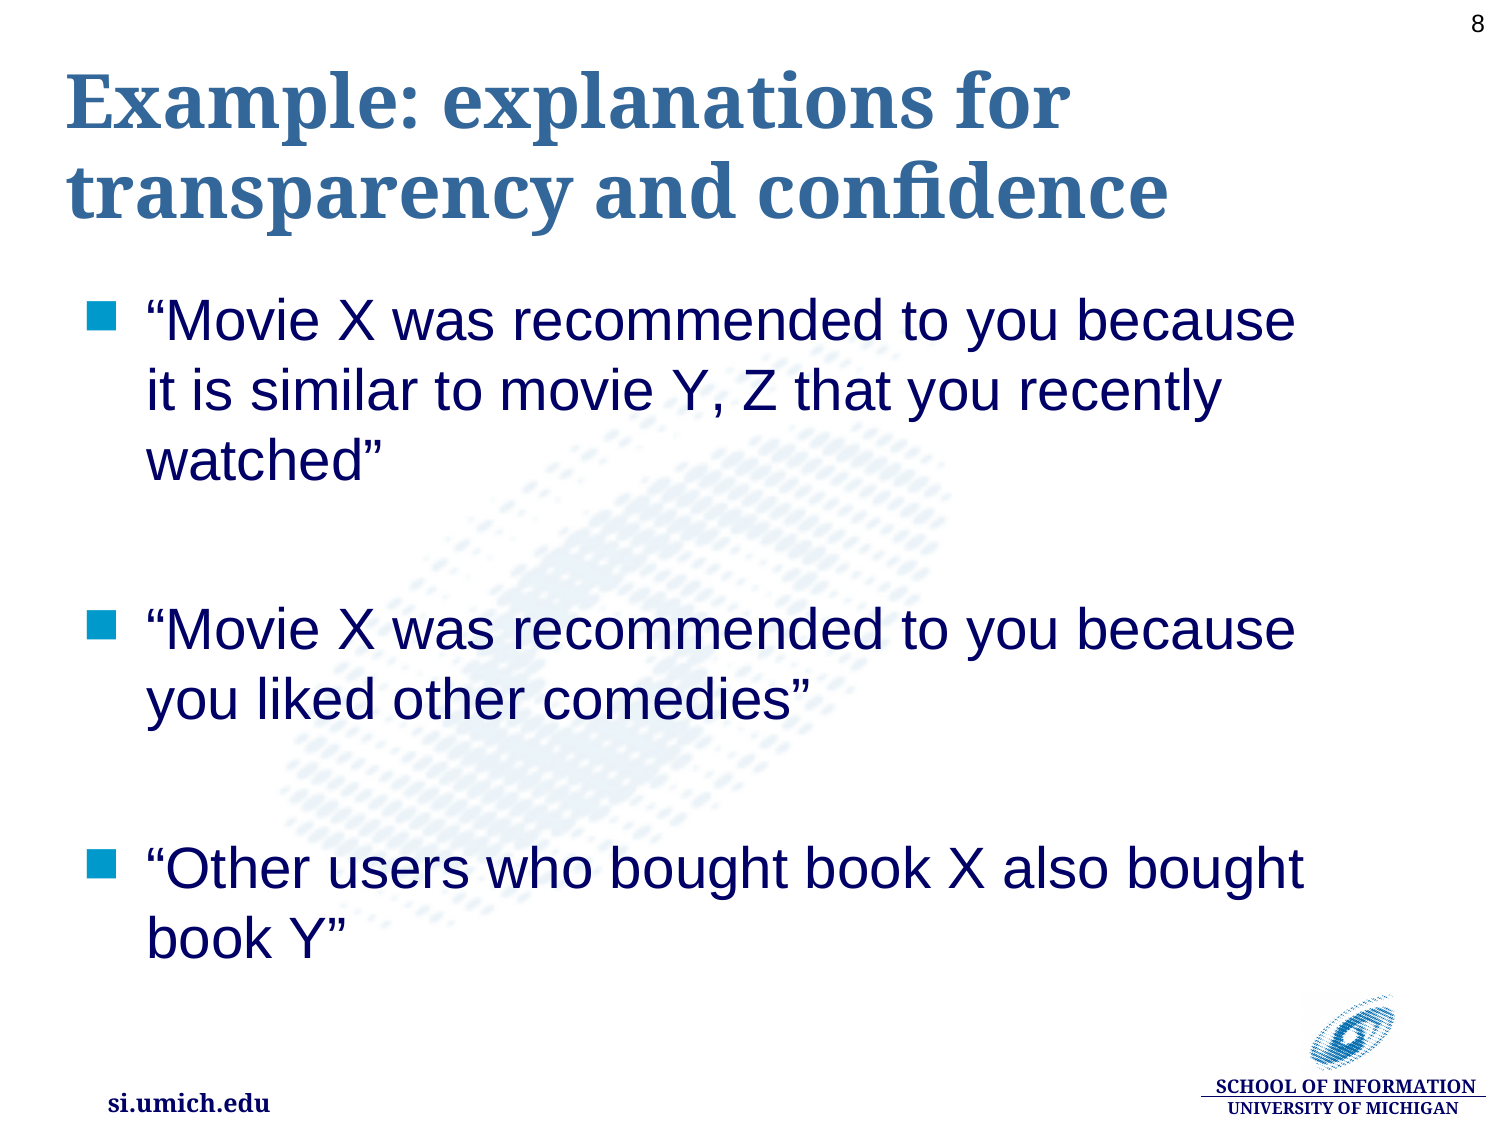

# Example: explanations for transparency and confidence
“Movie X was recommended to you because it is similar to movie Y, Z that you recently watched”
“Movie X was recommended to you because you liked other comedies”
“Other users who bought book X also bought book Y”